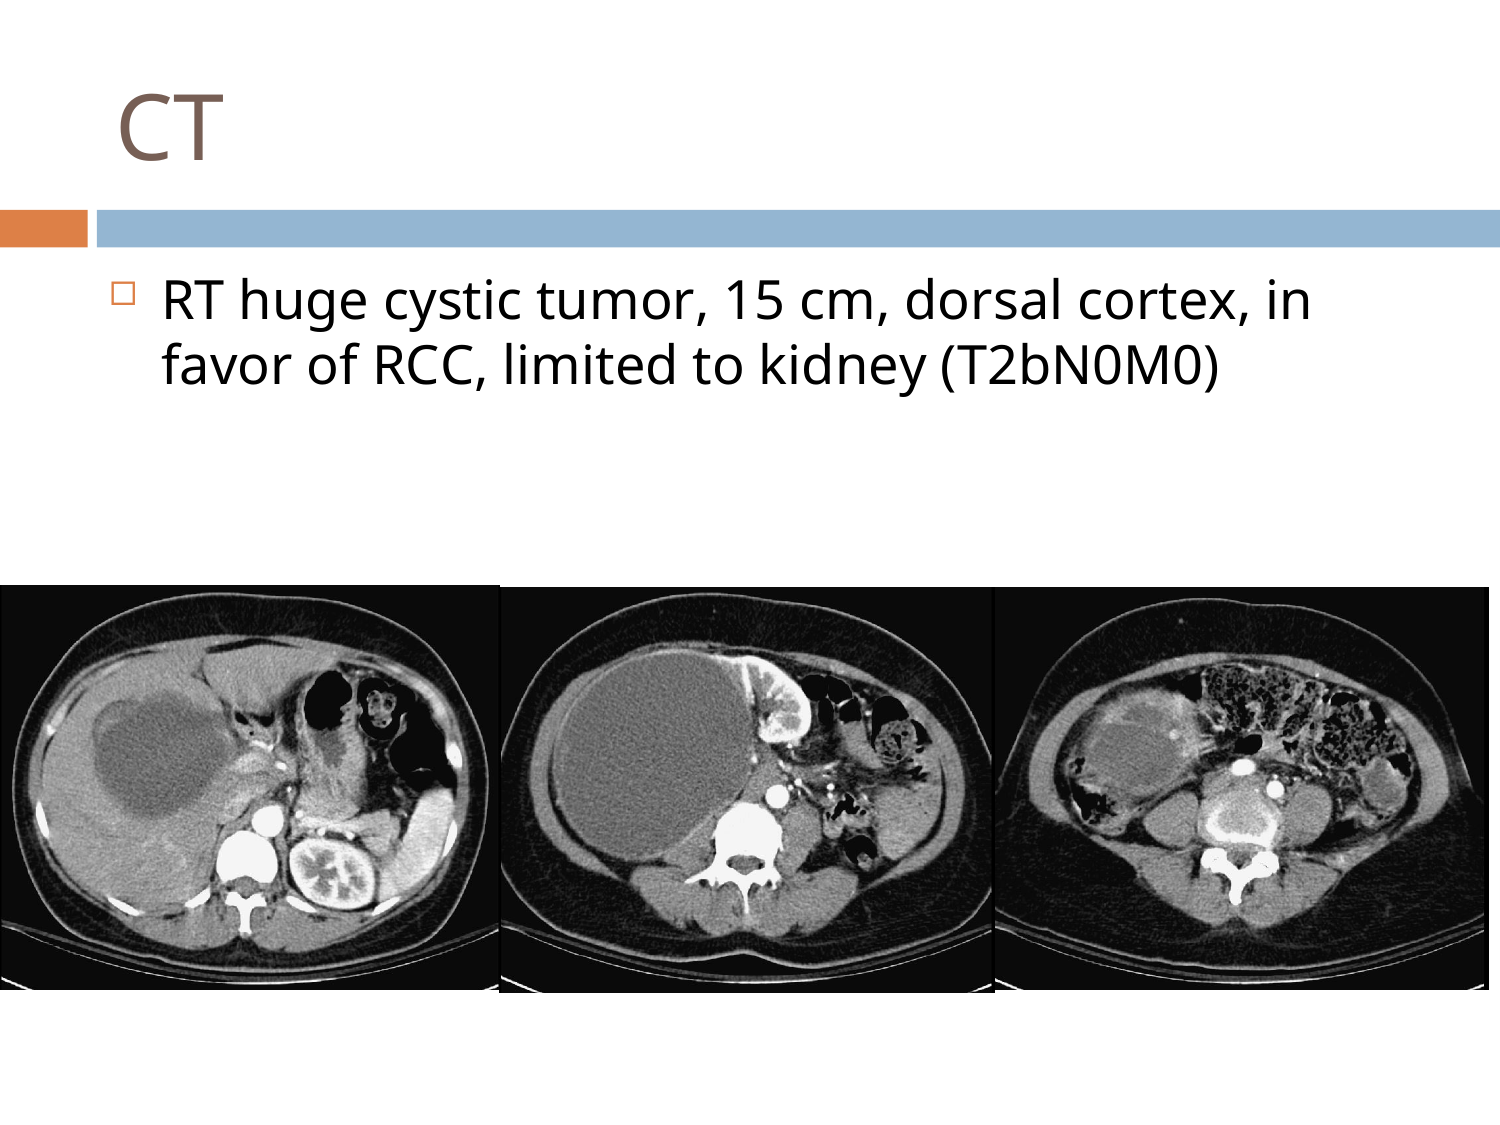

# CT
RT huge cystic tumor, 15 cm, dorsal cortex, in favor of RCC, limited to kidney (T2bN0M0)